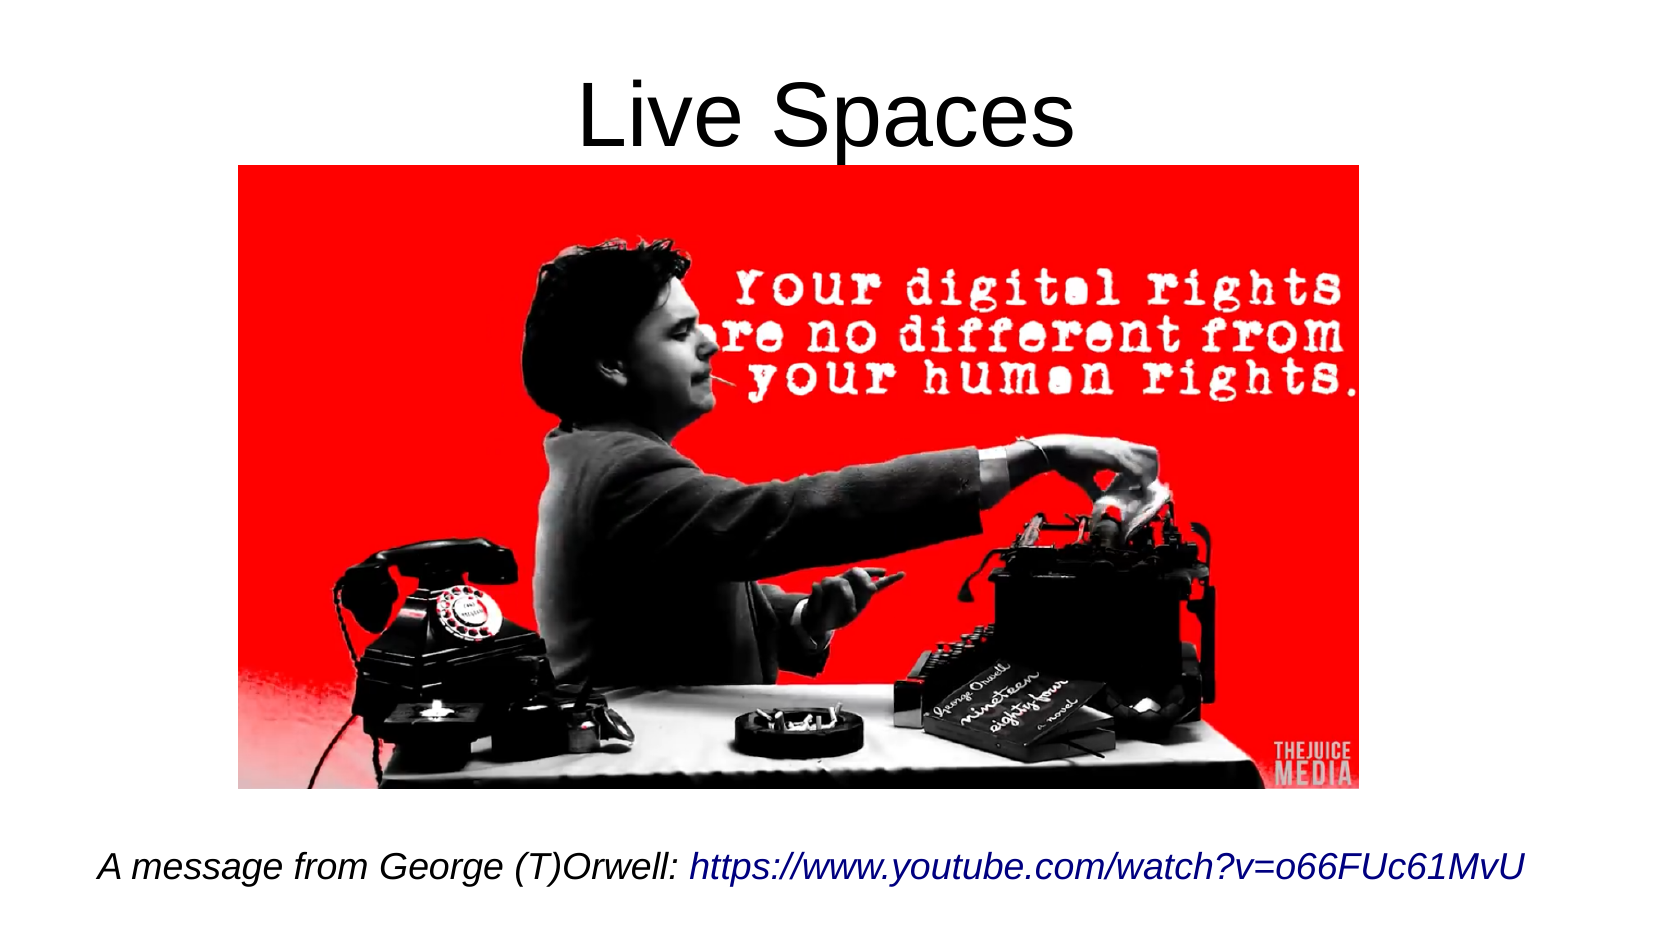

# Live Spaces
A message from George (T)Orwell: https://www.youtube.com/watch?v=o66FUc61MvU